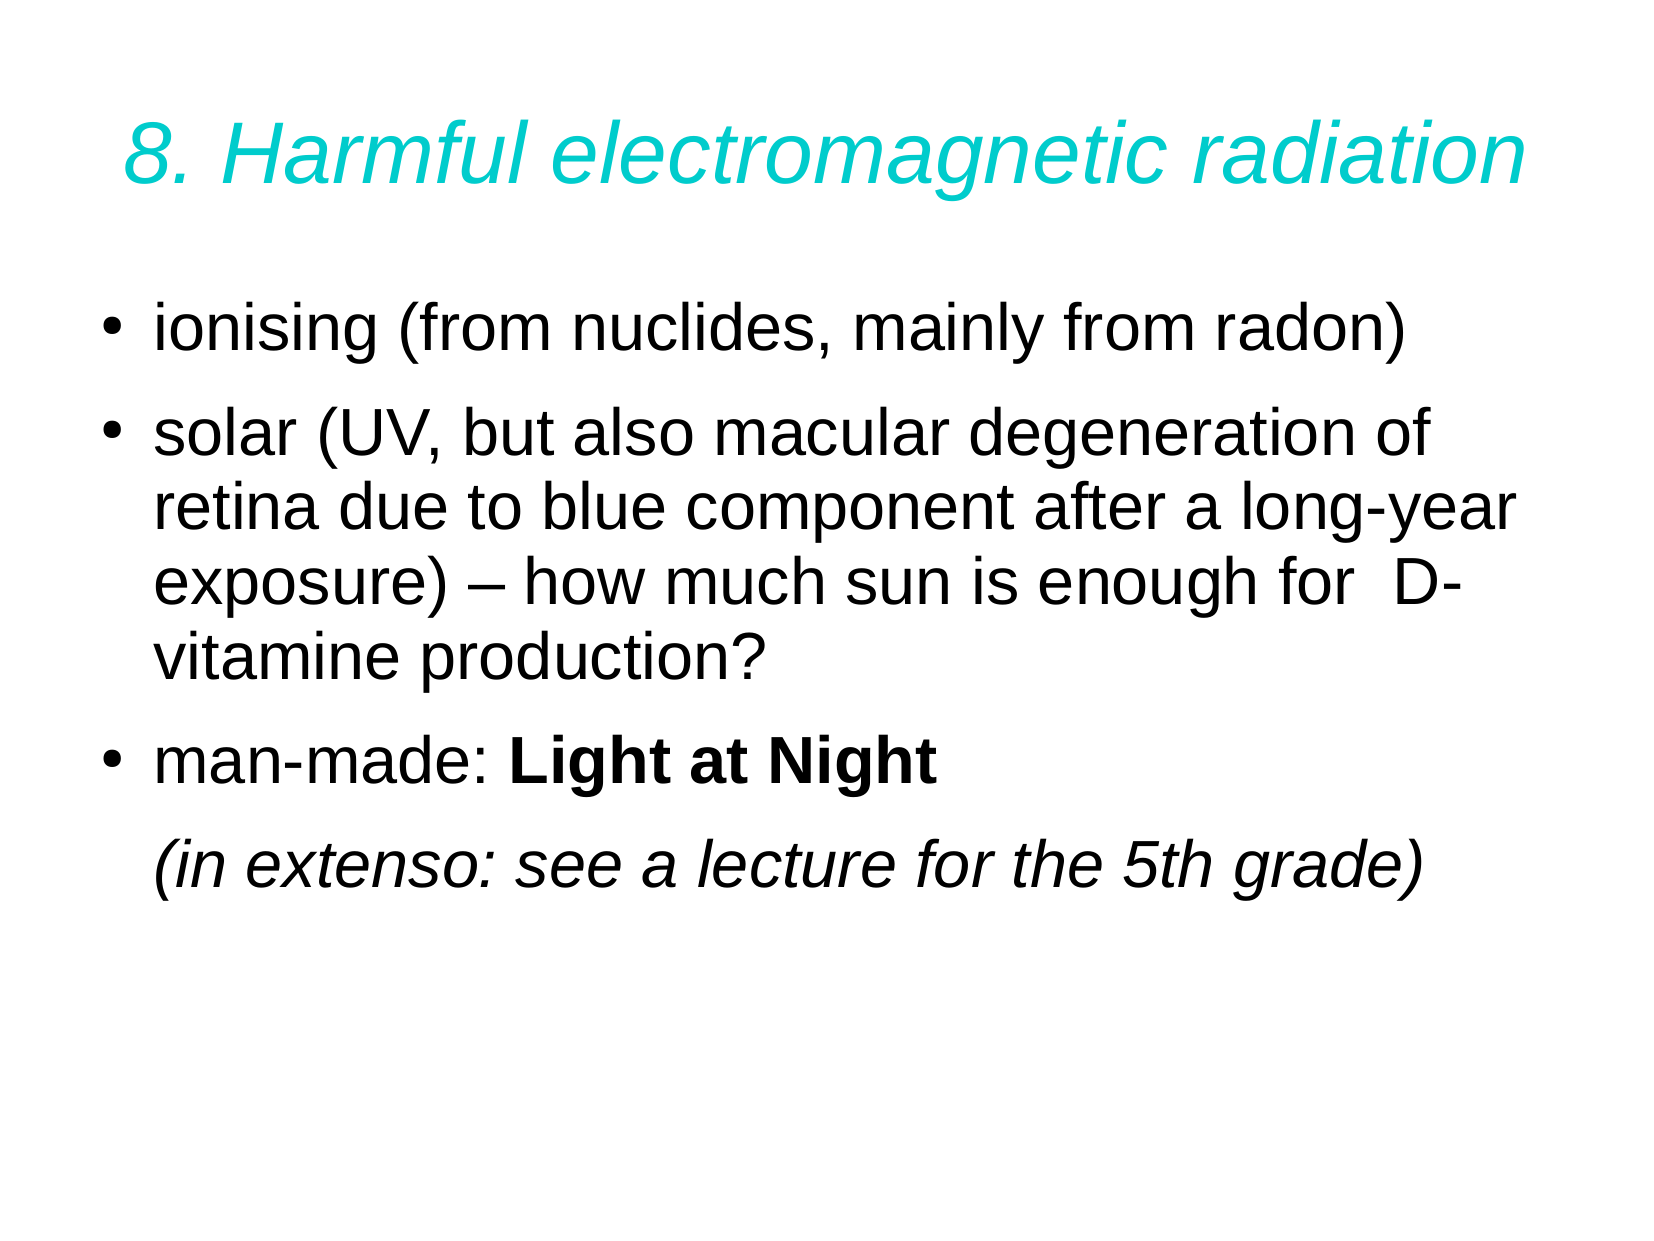

# 8. Harmful electromagnetic radiation
ionising (from nuclides, mainly from radon)
solar (UV, but also macular degeneration of retina due to blue component after a long-year exposure) – how much sun is enough for D-vitamine production?
man-made: Light at Night
(in extenso: see a lecture for the 5th grade)